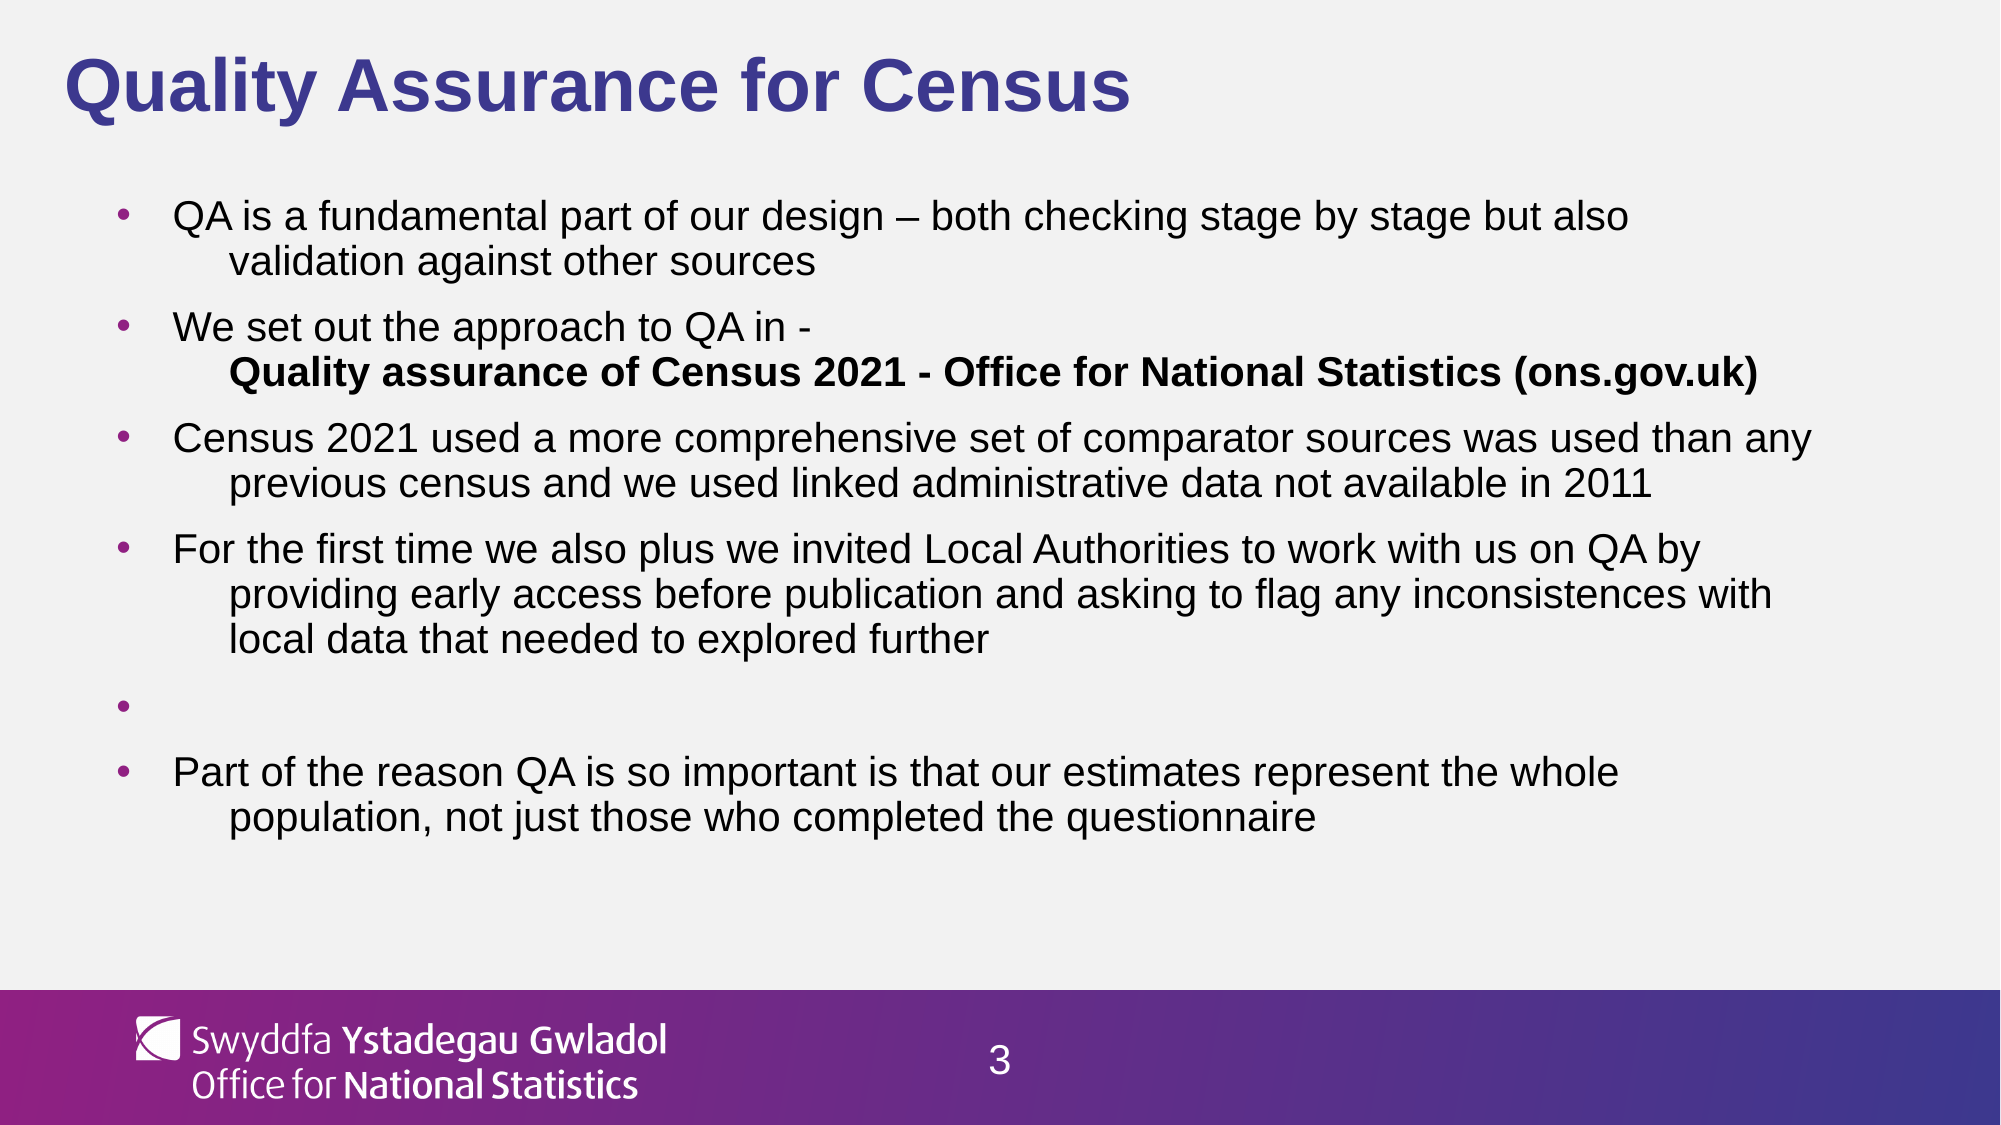

# Quality Assurance for Census
QA is a fundamental part of our design – both checking stage by stage but also validation against other sources
We set out the approach to QA in - Quality assurance of Census 2021 - Office for National Statistics (ons.gov.uk)
Census 2021 used a more comprehensive set of comparator sources was used than any previous census and we used linked administrative data not available in 2011
For the first time we also plus we invited Local Authorities to work with us on QA by providing early access before publication and asking to flag any inconsistences with local data that needed to explored further
Part of the reason QA is so important is that our estimates represent the whole population, not just those who completed the questionnaire
2